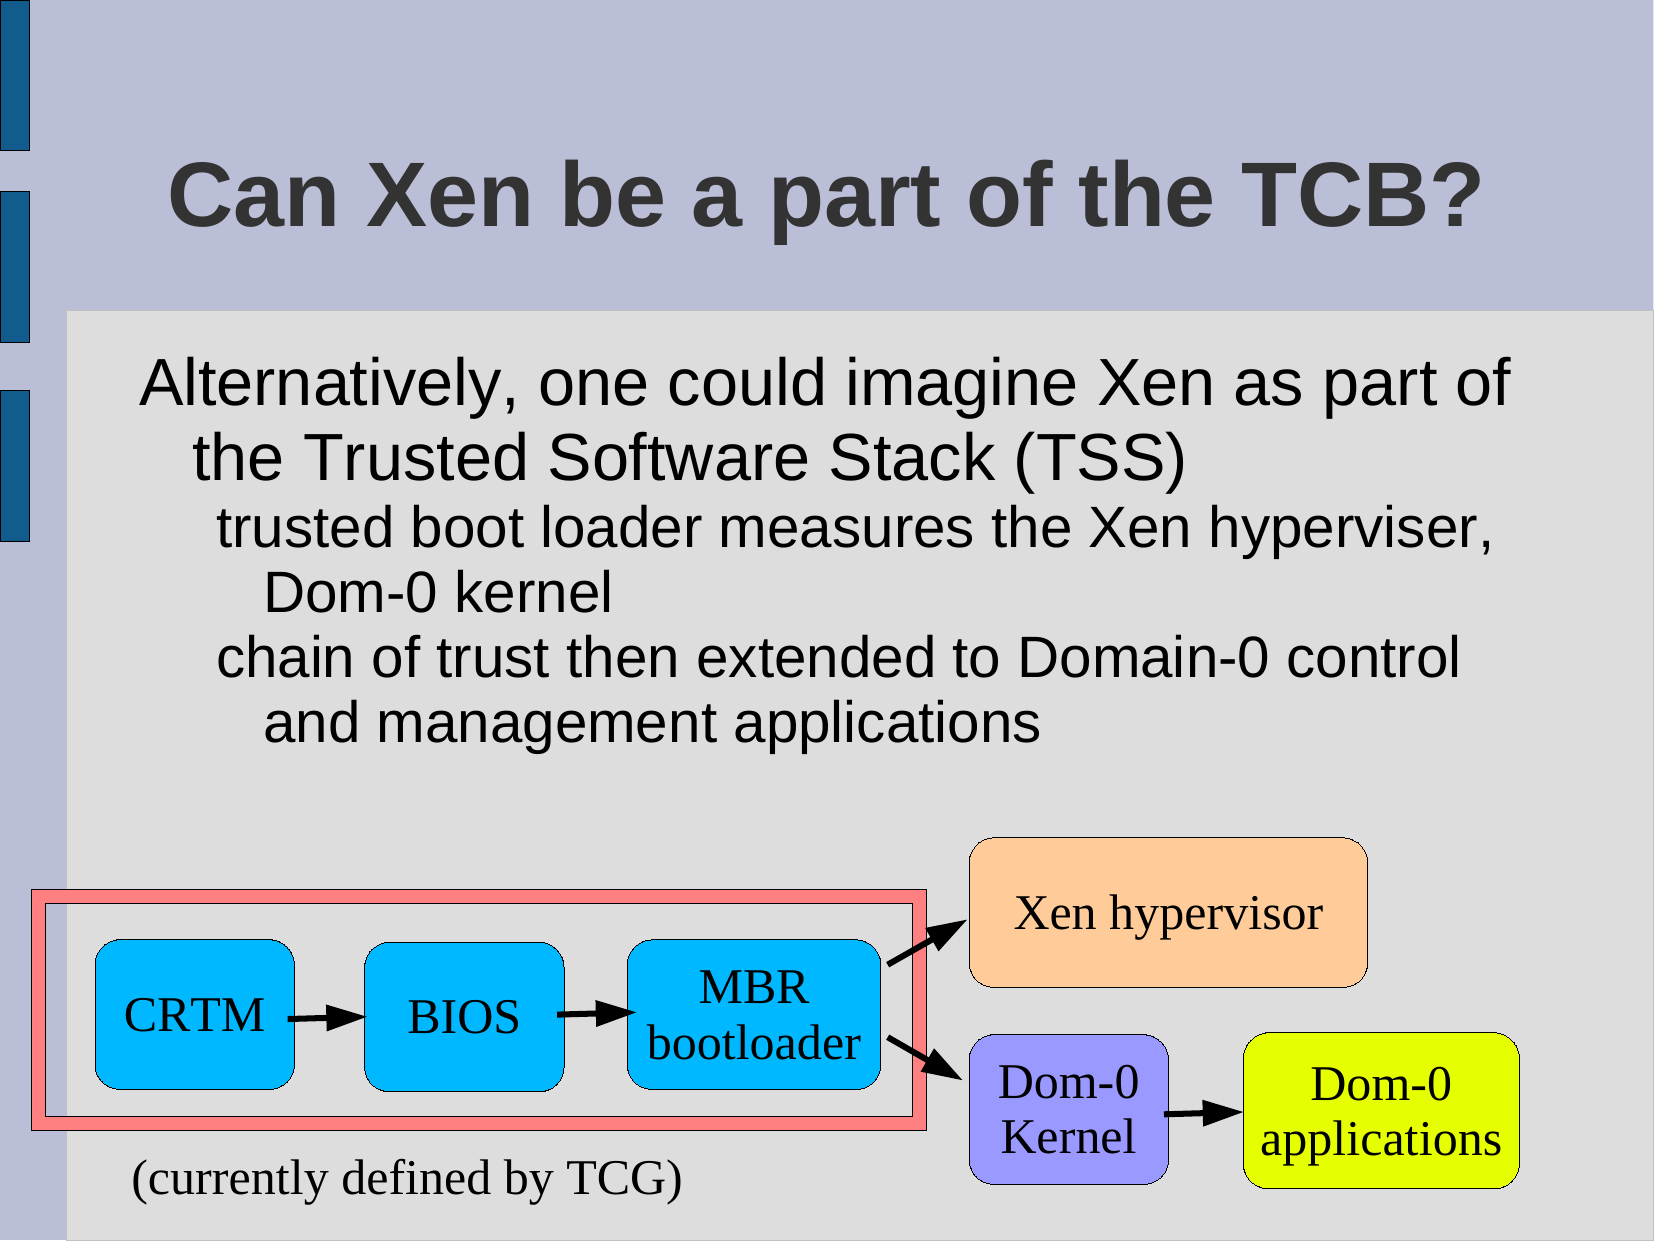

# Can Xen be a part of the TCB?
Alternatively, one could imagine Xen as part of the Trusted Software Stack (TSS)
trusted boot loader measures the Xen hyperviser, Dom-0 kernel
chain of trust then extended to Domain-0 control and management applications
Xen hypervisor
CRTM
MBR
bootloader
BIOS
Dom-0
applications
Dom-0
Kernel
(currently defined by TCG)